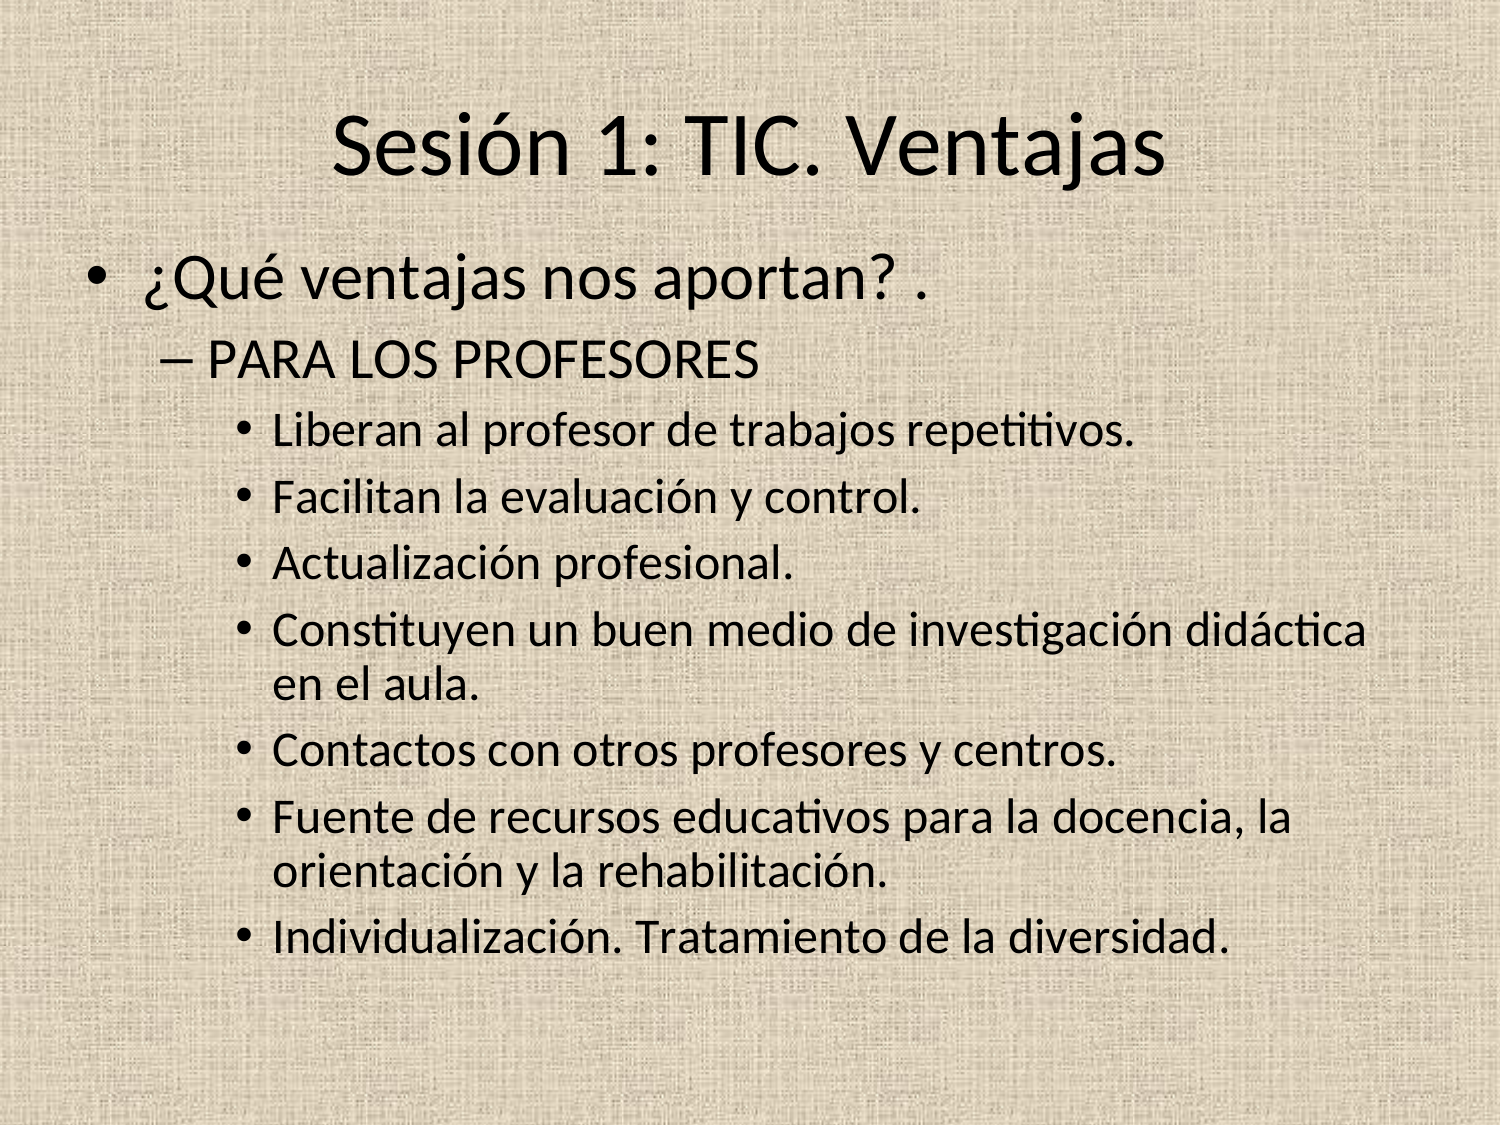

# Sesión 1: TIC. Ventajas
¿Qué ventajas nos aportan? .
PARA LOS PROFESORES
Liberan al profesor de trabajos repetitivos.
Facilitan la evaluación y control.
Actualización profesional.
Constituyen un buen medio de investigación didáctica en el aula.
Contactos con otros profesores y centros.
Fuente de recursos educativos para la docencia, la orientación y la rehabilitación.
Individualización. Tratamiento de la diversidad.